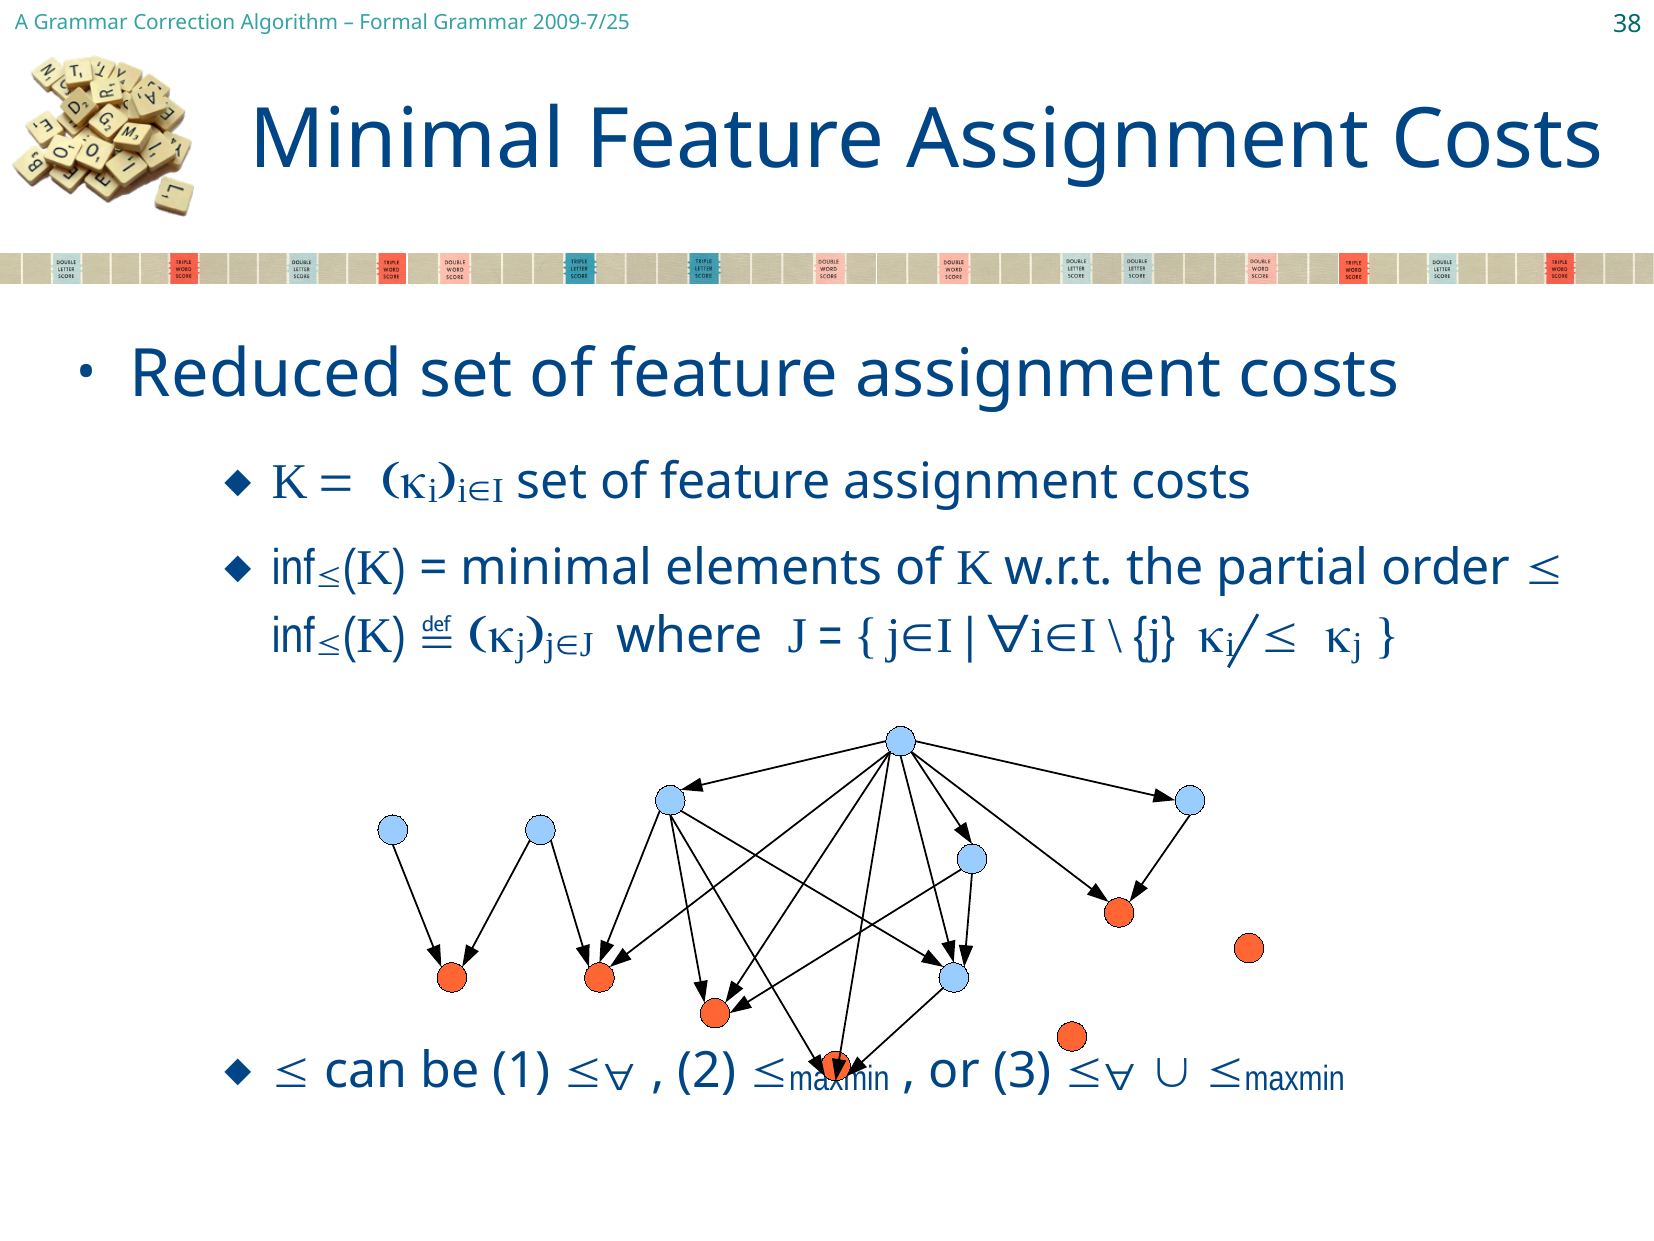

38
# Minimal Feature Assignment Costs
Reduced set of feature assignment costs
K = (κi)i∈I set of feature assignment costs
inf≤(K) = minimal elements of K w.r.t. the partial order ≤
inf≤(K) ≝ (κj)j∈J where J = { j∈I | ∀i∈I \ {j} κi ≤ κj }
≤ can be (1) ≤∀ , (2) ≤maxmin , or (3) ≤∀ ∪ ≤maxmin